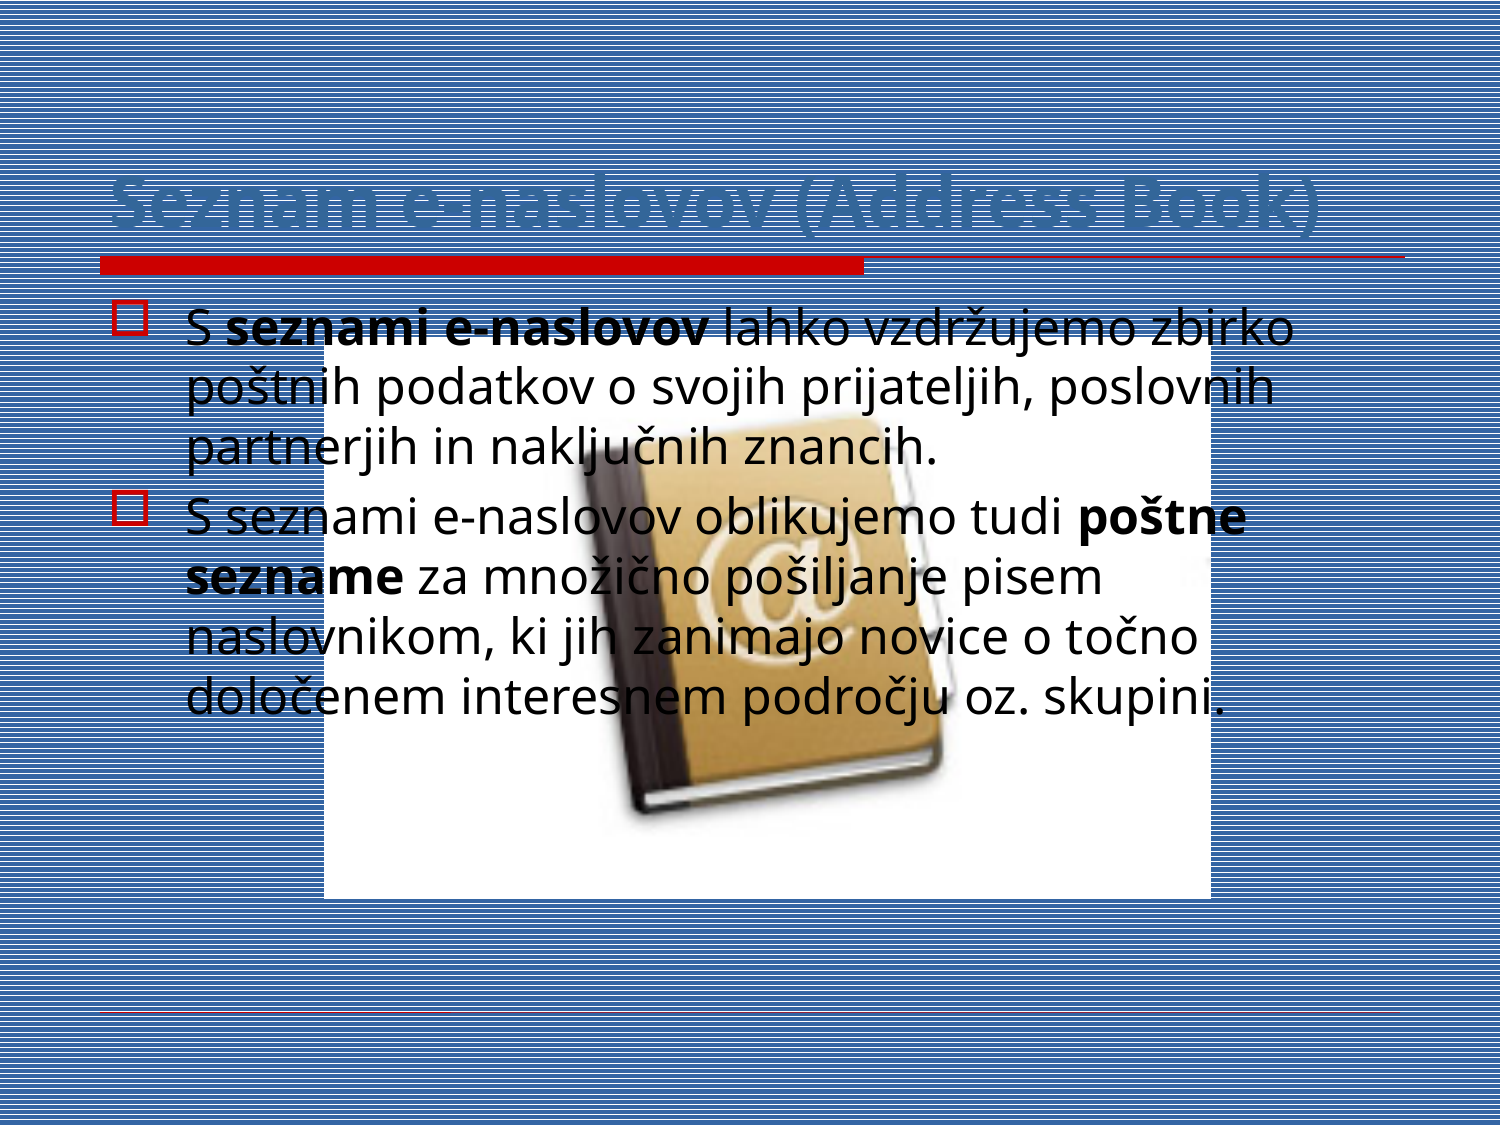

# Seznam e-naslovov (Address Book)
S seznami e-naslovov lahko vzdržujemo zbirko poštnih podatkov o svojih prijateljih, poslovnih partnerjih in naključnih znancih.
S seznami e-naslovov oblikujemo tudi poštne sezname za množično pošiljanje pisem naslovnikom, ki jih zanimajo novice o točno določenem interesnem področju oz. skupini.